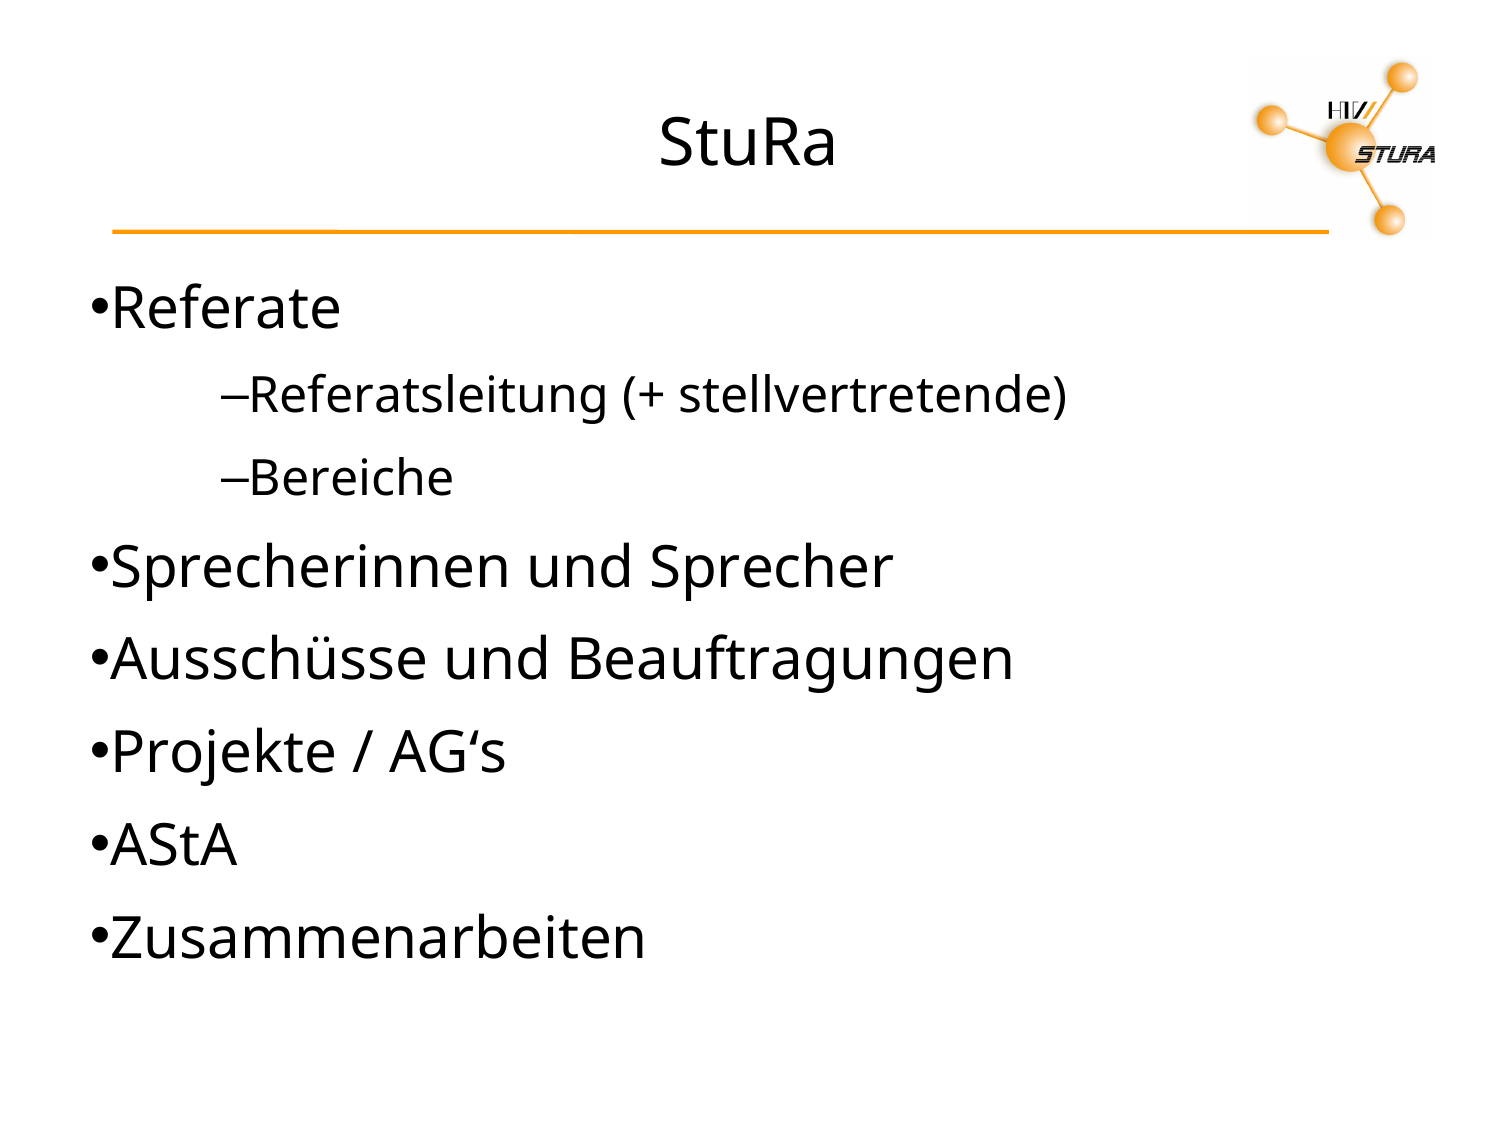

# StuRa
Referate
Referatsleitung (+ stellvertretende)
Bereiche
Sprecherinnen und Sprecher
Ausschüsse und Beauftragungen
Projekte / AG‘s
AStA
Zusammenarbeiten